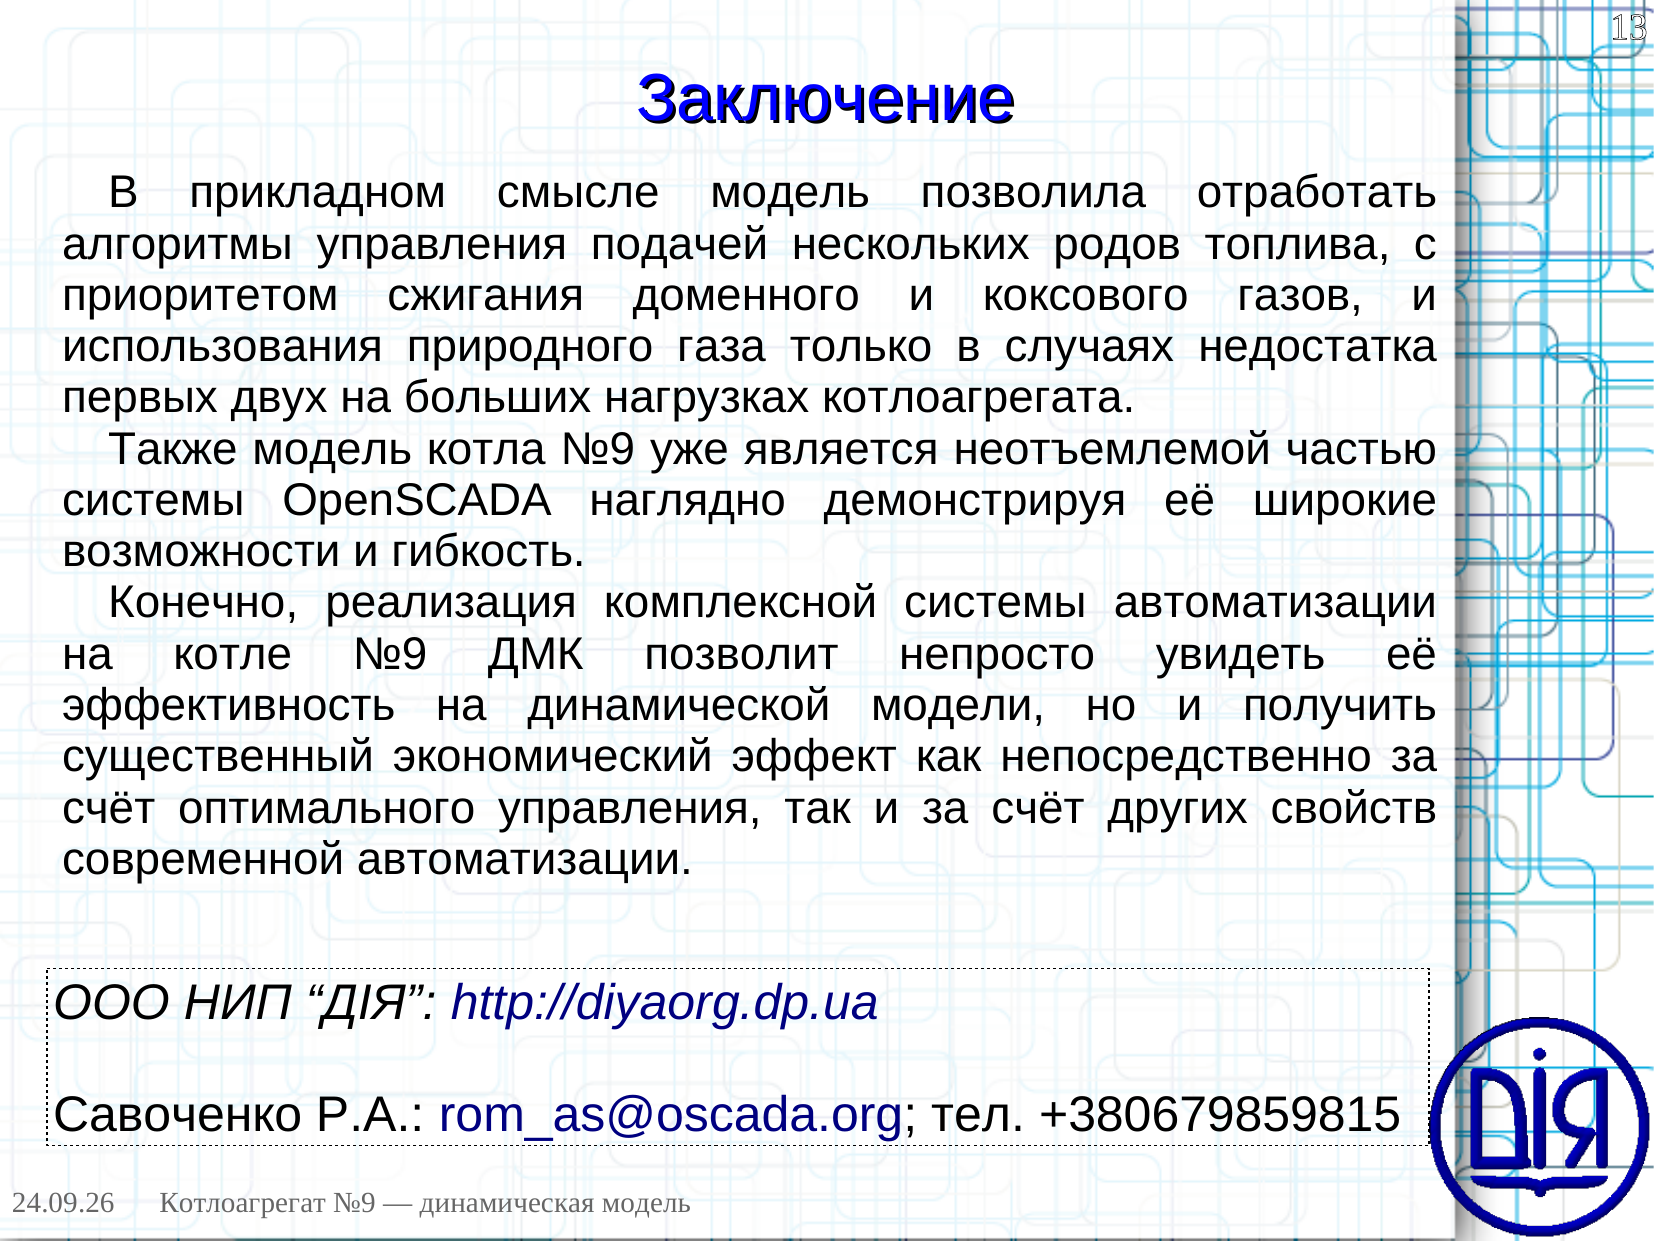

13
# Заключение
В прикладном смысле модель позволила отработать алгоритмы управления подачей нескольких родов топлива, с приоритетом сжигания доменного и коксового газов, и использования природного газа только в случаях недостатка первых двух на больших нагрузках котлоагрегата.
Также модель котла №9 уже является неотъемлемой частью системы OpenSCADA наглядно демонстрируя её широкие возможности и гибкость.
Конечно, реализация комплексной системы автоматизации на котле №9 ДМК позволит непросто увидеть её эффективность на динамической модели, но и получить существенный экономический эффект как непосредственно за счёт оптимального управления, так и за счёт других свойств современной автоматизации.
ООО НИП “ДІЯ”: http://diyaorg.dp.ua
Савоченко Р.А.: rom_as@oscada.org; тел. +380679859815
Котлоагрегат №9 — динамическая модель